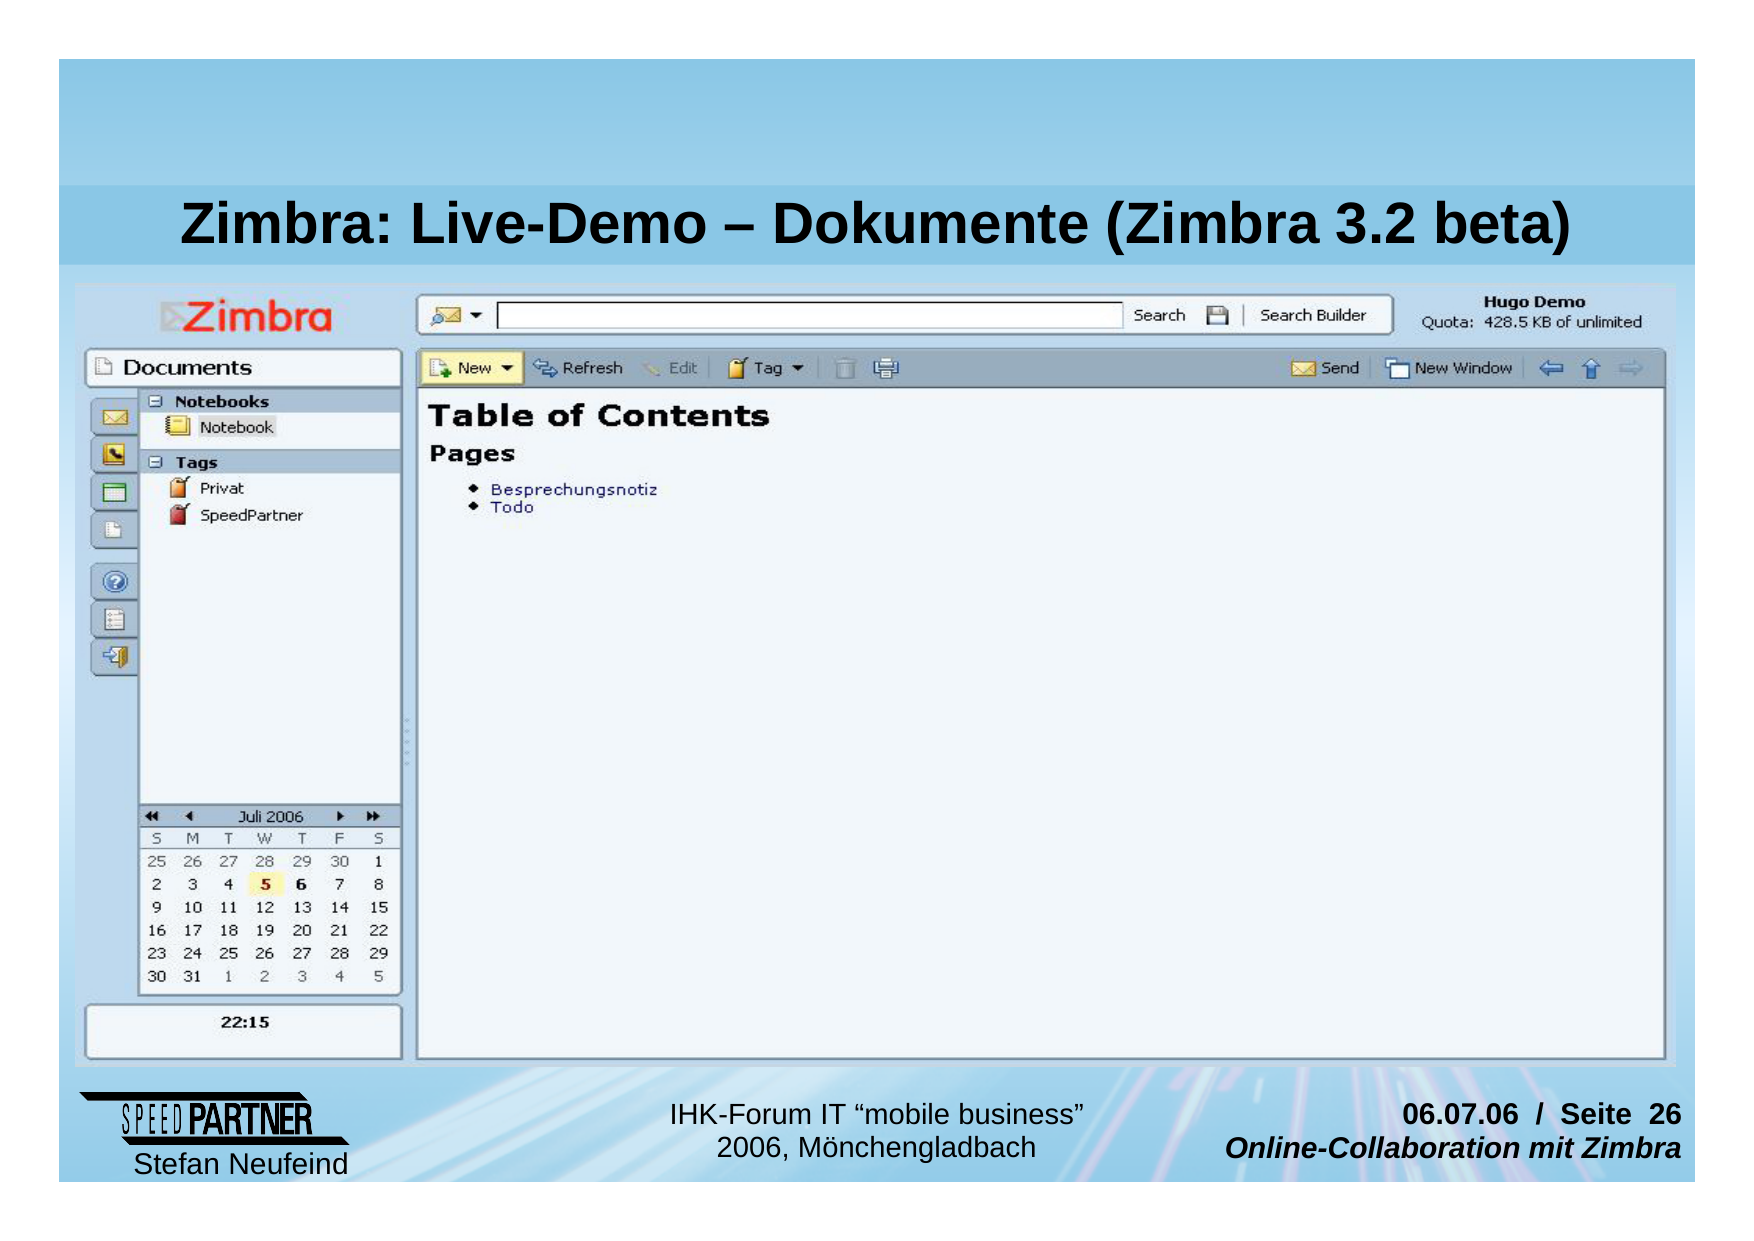

# Zimbra: Live-Demo – Dokumente (Zimbra 3.2 beta)